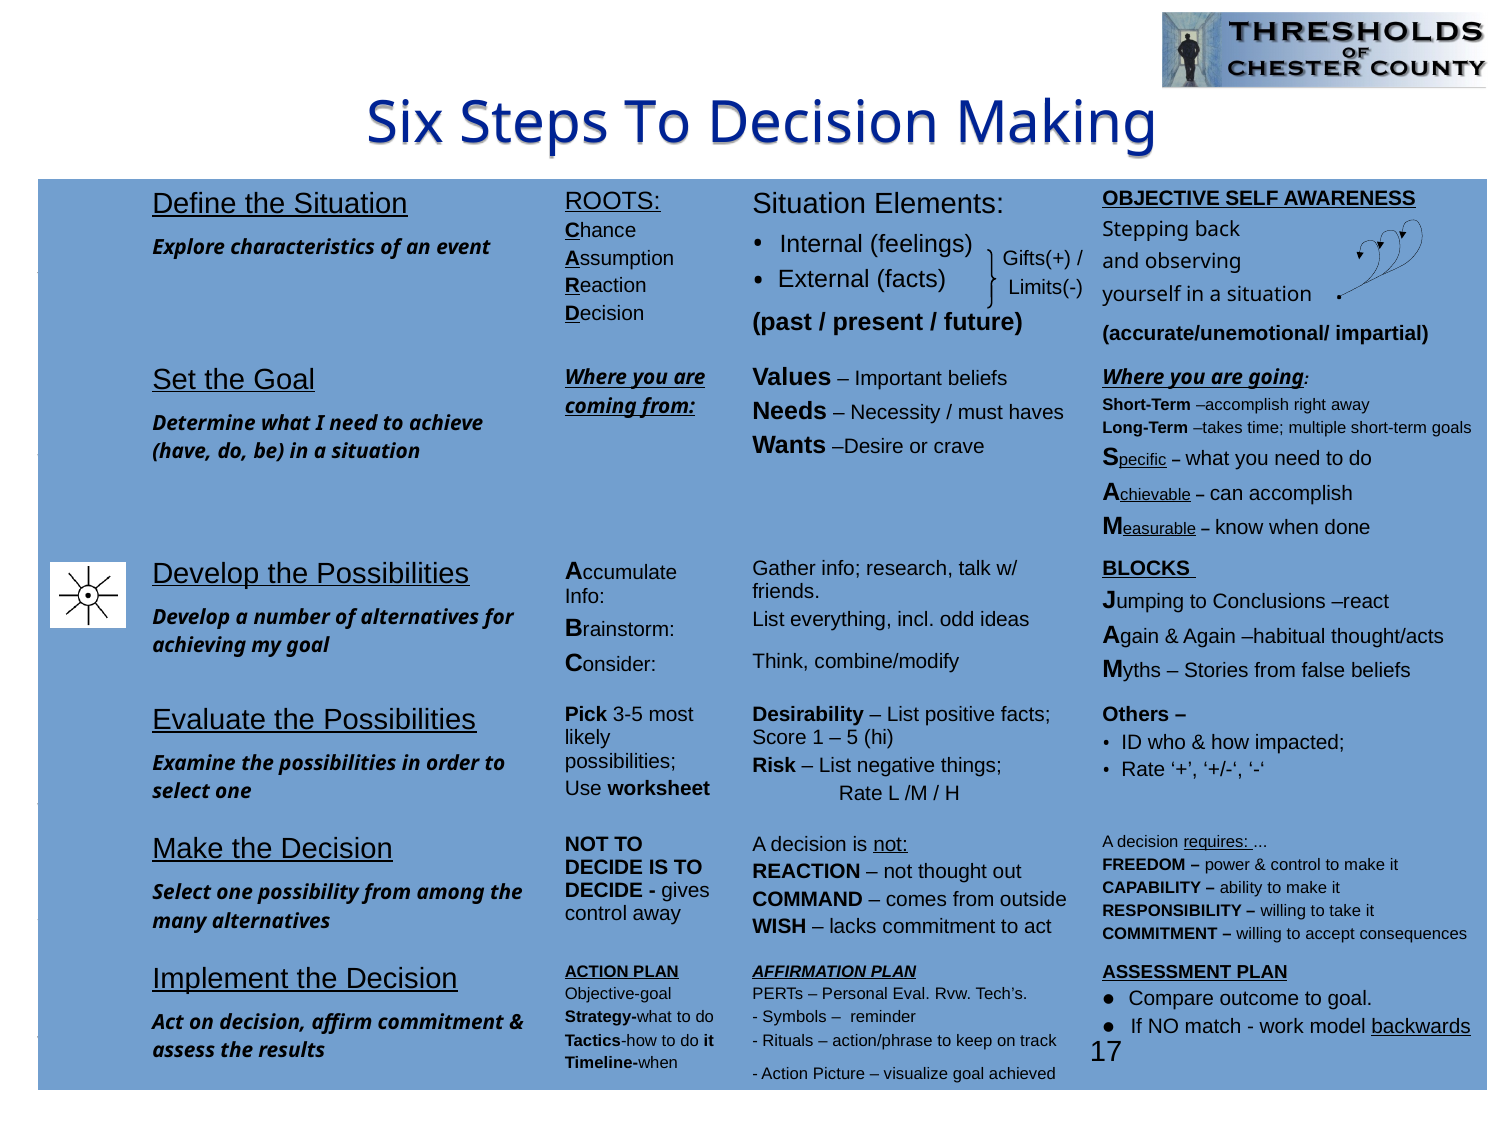

# Six Steps To Decision Making
| | Define the Situation Explore characteristics of an event | ROOTS: Chance Assumption Reaction Decision | Situation Elements: Internal (feelings) External (facts) (past / present / future) | OBJECTIVE SELF AWARENESS Stepping back and observing yourself in a situation (accurate/unemotional/ impartial) |
| --- | --- | --- | --- | --- |
| | Set the Goal Determine what I need to achieve (have, do, be) in a situation | Where you are coming from: | Values – Important beliefs Needs – Necessity / must haves Wants –Desire or crave | Where you are going: Short-Term –accomplish right away Long-Term –takes time; multiple short-term goals Specific – what you need to do Achievable – can accomplish Measurable – know when done |
| | Develop the Possibilities Develop a number of alternatives for achieving my goal | Accumulate Info: Brainstorm: Consider: | Gather info; research, talk w/ friends. List everything, incl. odd ideas Think, combine/modify | BLOCKS Jumping to Conclusions –react Again & Again –habitual thought/acts Myths – Stories from false beliefs |
| | Evaluate the Possibilities Examine the possibilities in order to select one | Pick 3-5 most likely possibilities; Use worksheet | Desirability – List positive facts; Score 1 – 5 (hi) Risk – List negative things; Rate L /M / H | Others – ID who & how impacted; Rate ‘+’, ‘+/-‘, ‘-‘ |
| | Make the Decision Select one possibility from among the many alternatives | NOT TO DECIDE IS TO DECIDE - gives control away | A decision is not: REACTION – not thought out COMMAND – comes from outside WISH – lacks commitment to act | A decision requires: ... FREEDOM – power & control to make it CAPABILITY – ability to make it RESPONSIBILITY – willing to take it COMMITMENT – willing to accept consequences |
| | Implement the Decision Act on decision, affirm commitment & assess the results | ACTION PLAN Objective-goal Strategy-what to do Tactics-how to do it Timeline-when | AFFIRMATION PLAN PERTs – Personal Eval. Rvw. Tech’s. - Symbols – reminder - Rituals – action/phrase to keep on track - Action Picture – visualize goal achieved | ASSESSMENT PLAN  Compare outcome to goal.  If NO match - work model backwards |
Gifts(+) /
 Limits(-)
15